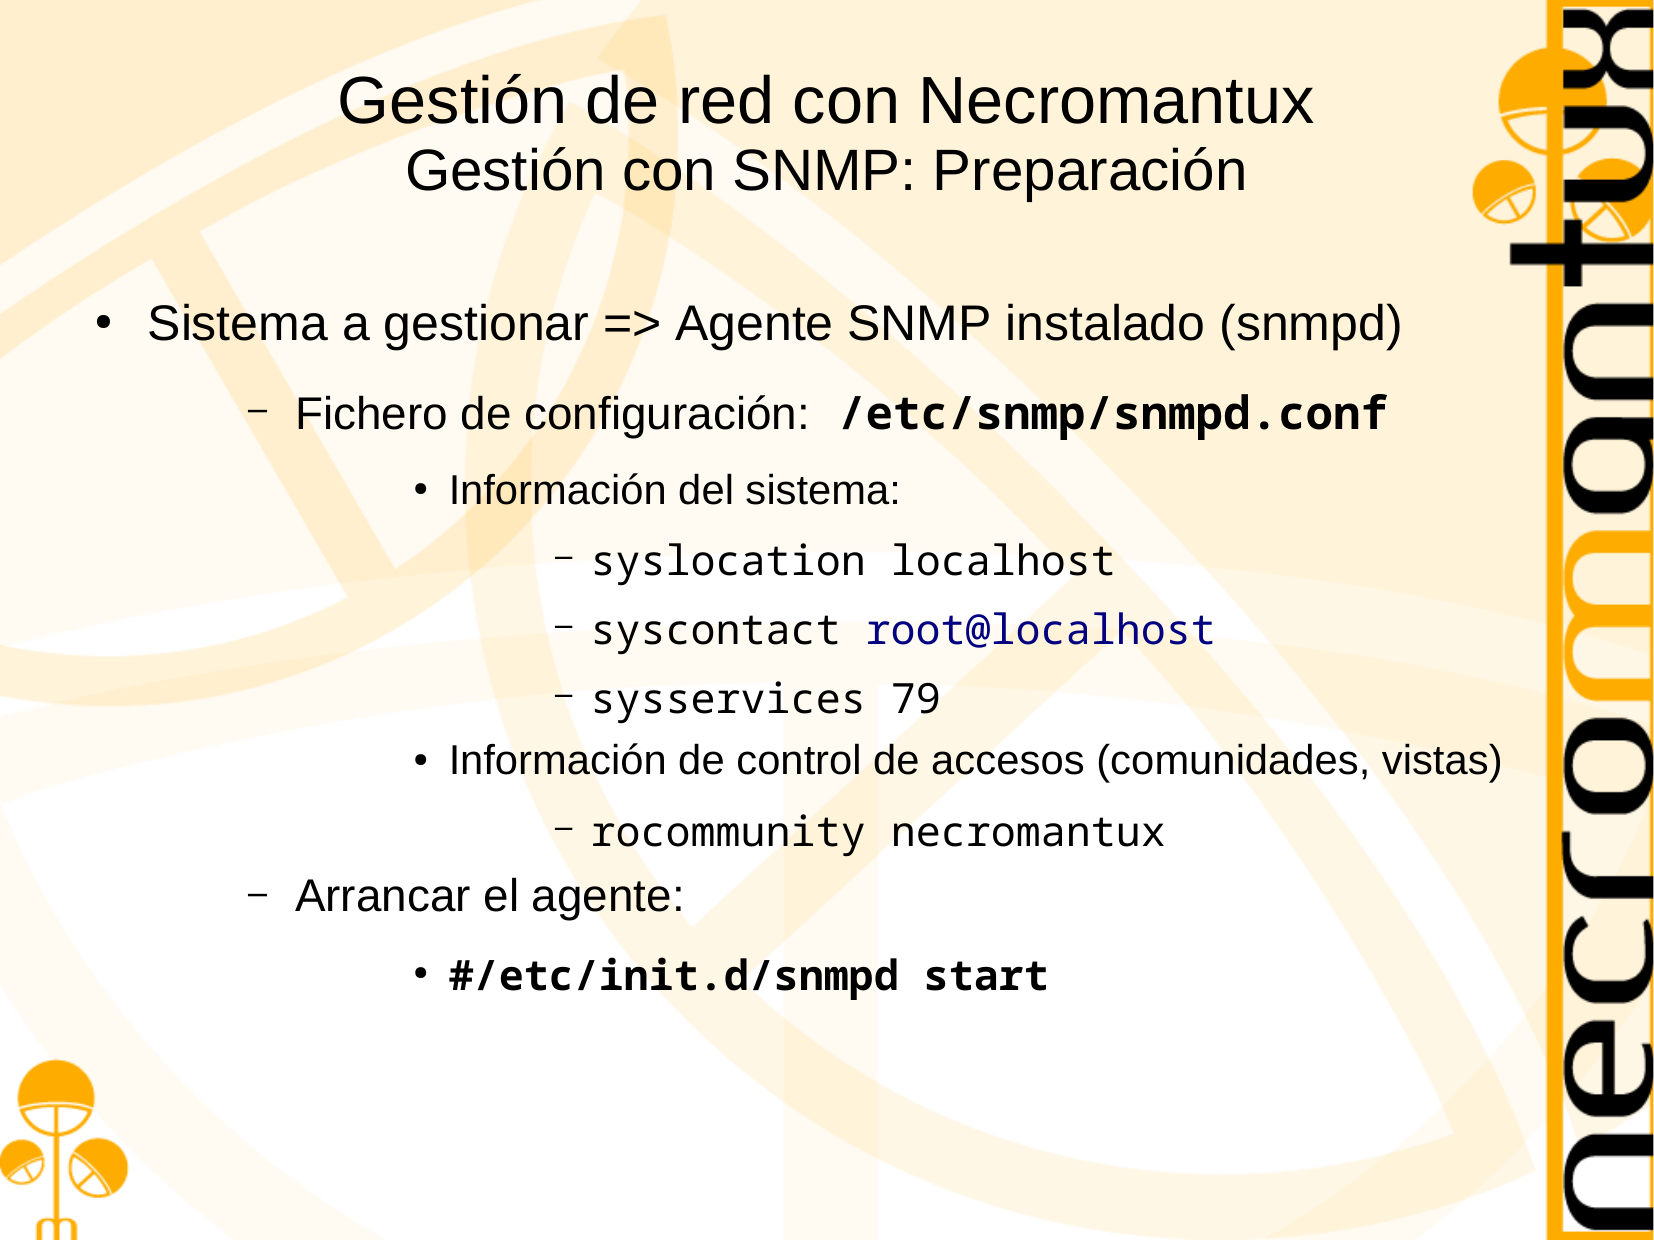

# Gestión de red con Necromantux Gestión con SNMP: Preparación
Sistema a gestionar => Agente SNMP instalado (snmpd)
Fichero de configuración: /etc/snmp/snmpd.conf
Información del sistema:
syslocation localhost
syscontact root@localhost
sysservices 79
Información de control de accesos (comunidades, vistas)
rocommunity necromantux
Arrancar el agente:
#/etc/init.d/snmpd start